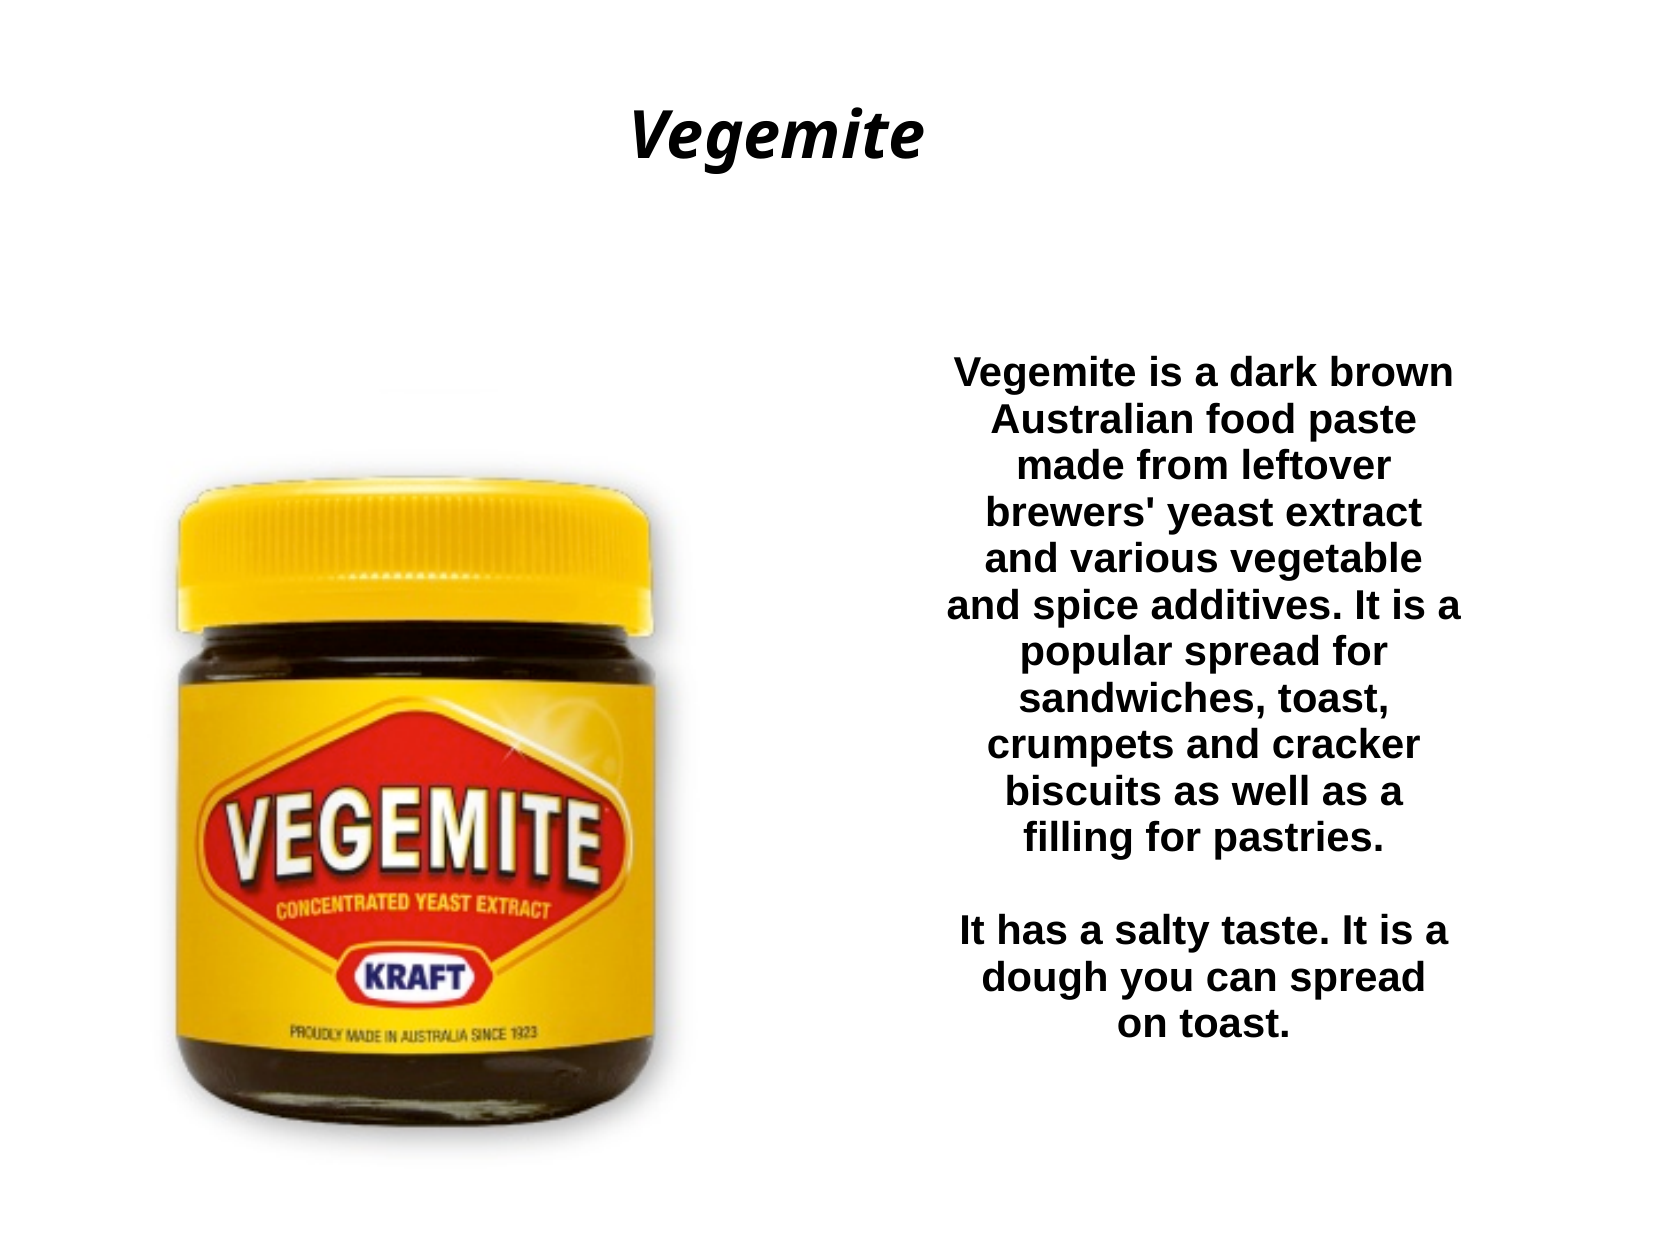

Vegemite
Vegemite is a dark brown Australian food paste made from leftover brewers' yeast extract and various vegetable and spice additives. It is a popular spread for sandwiches, toast, crumpets and cracker biscuits as well as a filling for pastries.
It has a salty taste. It is a dough you can spread
on toast.